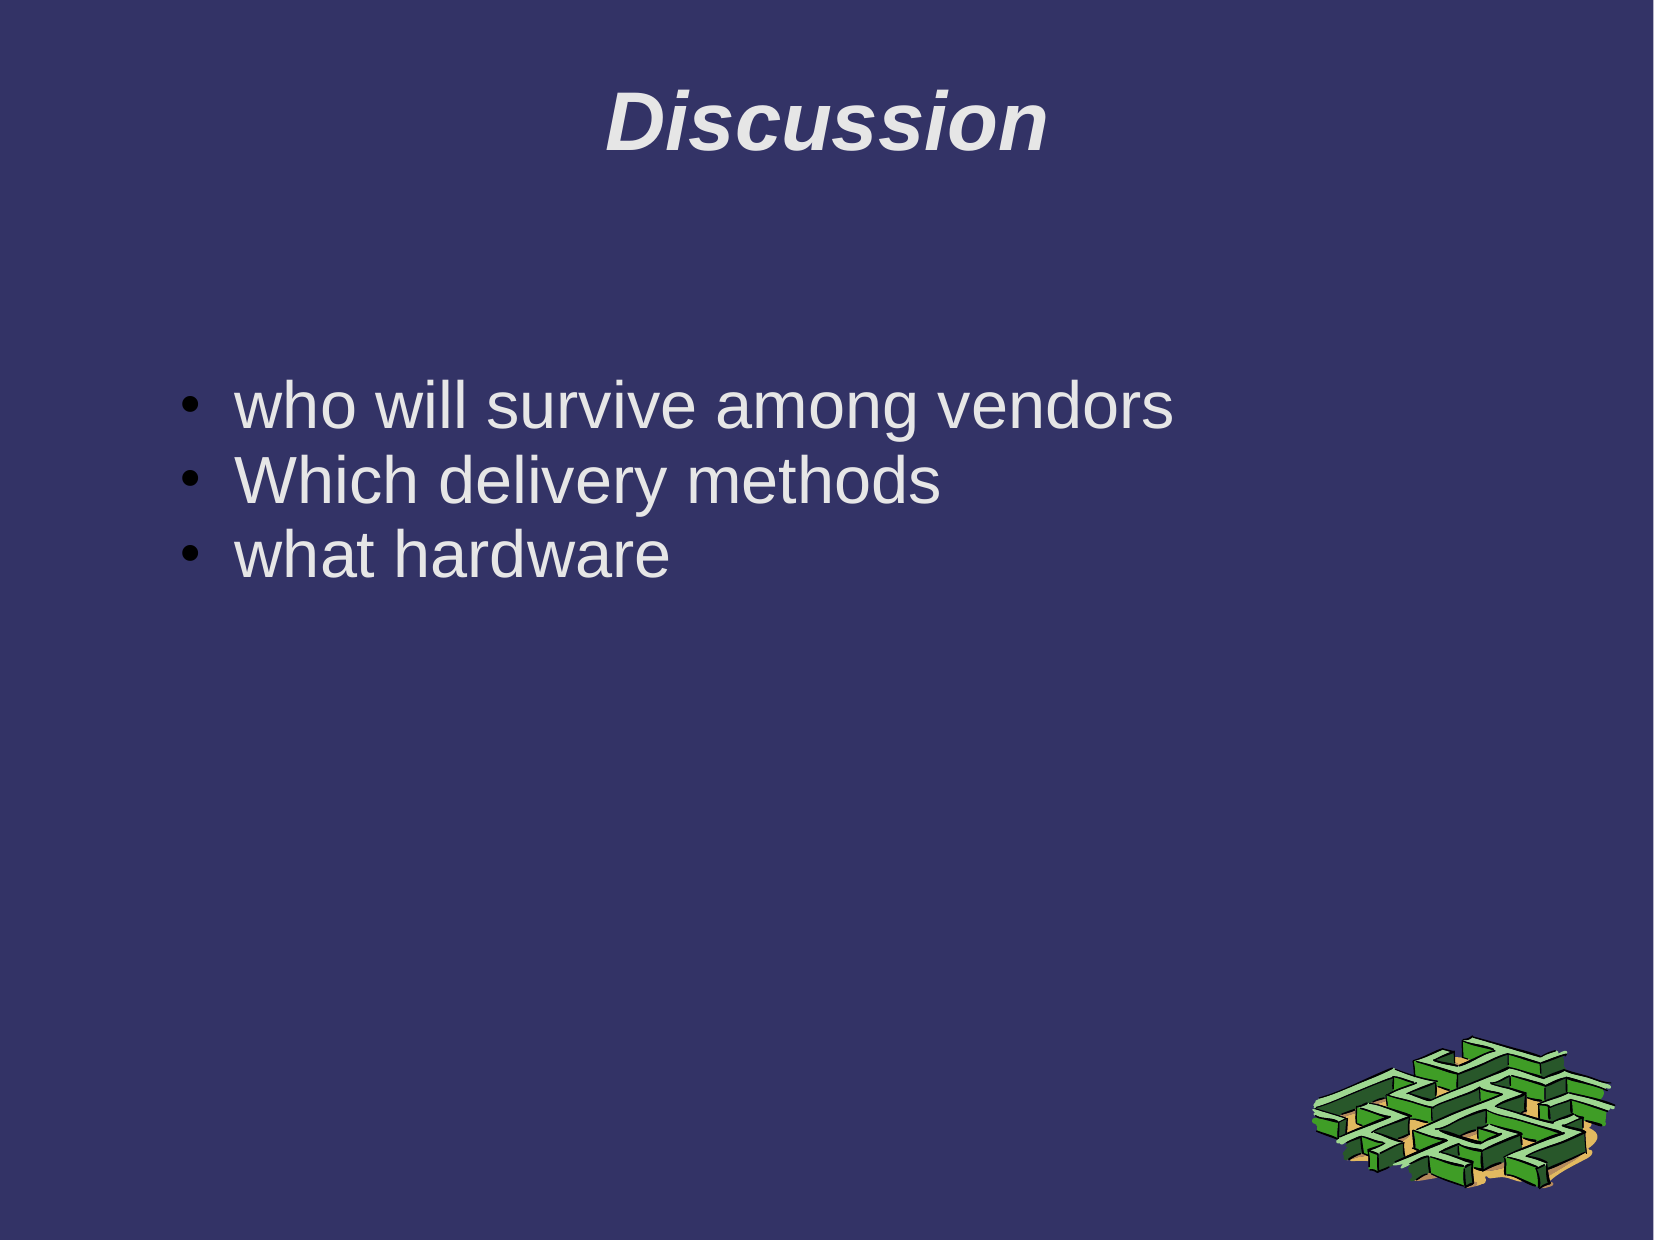

# Discussion
who will survive among vendors
Which delivery methods
what hardware